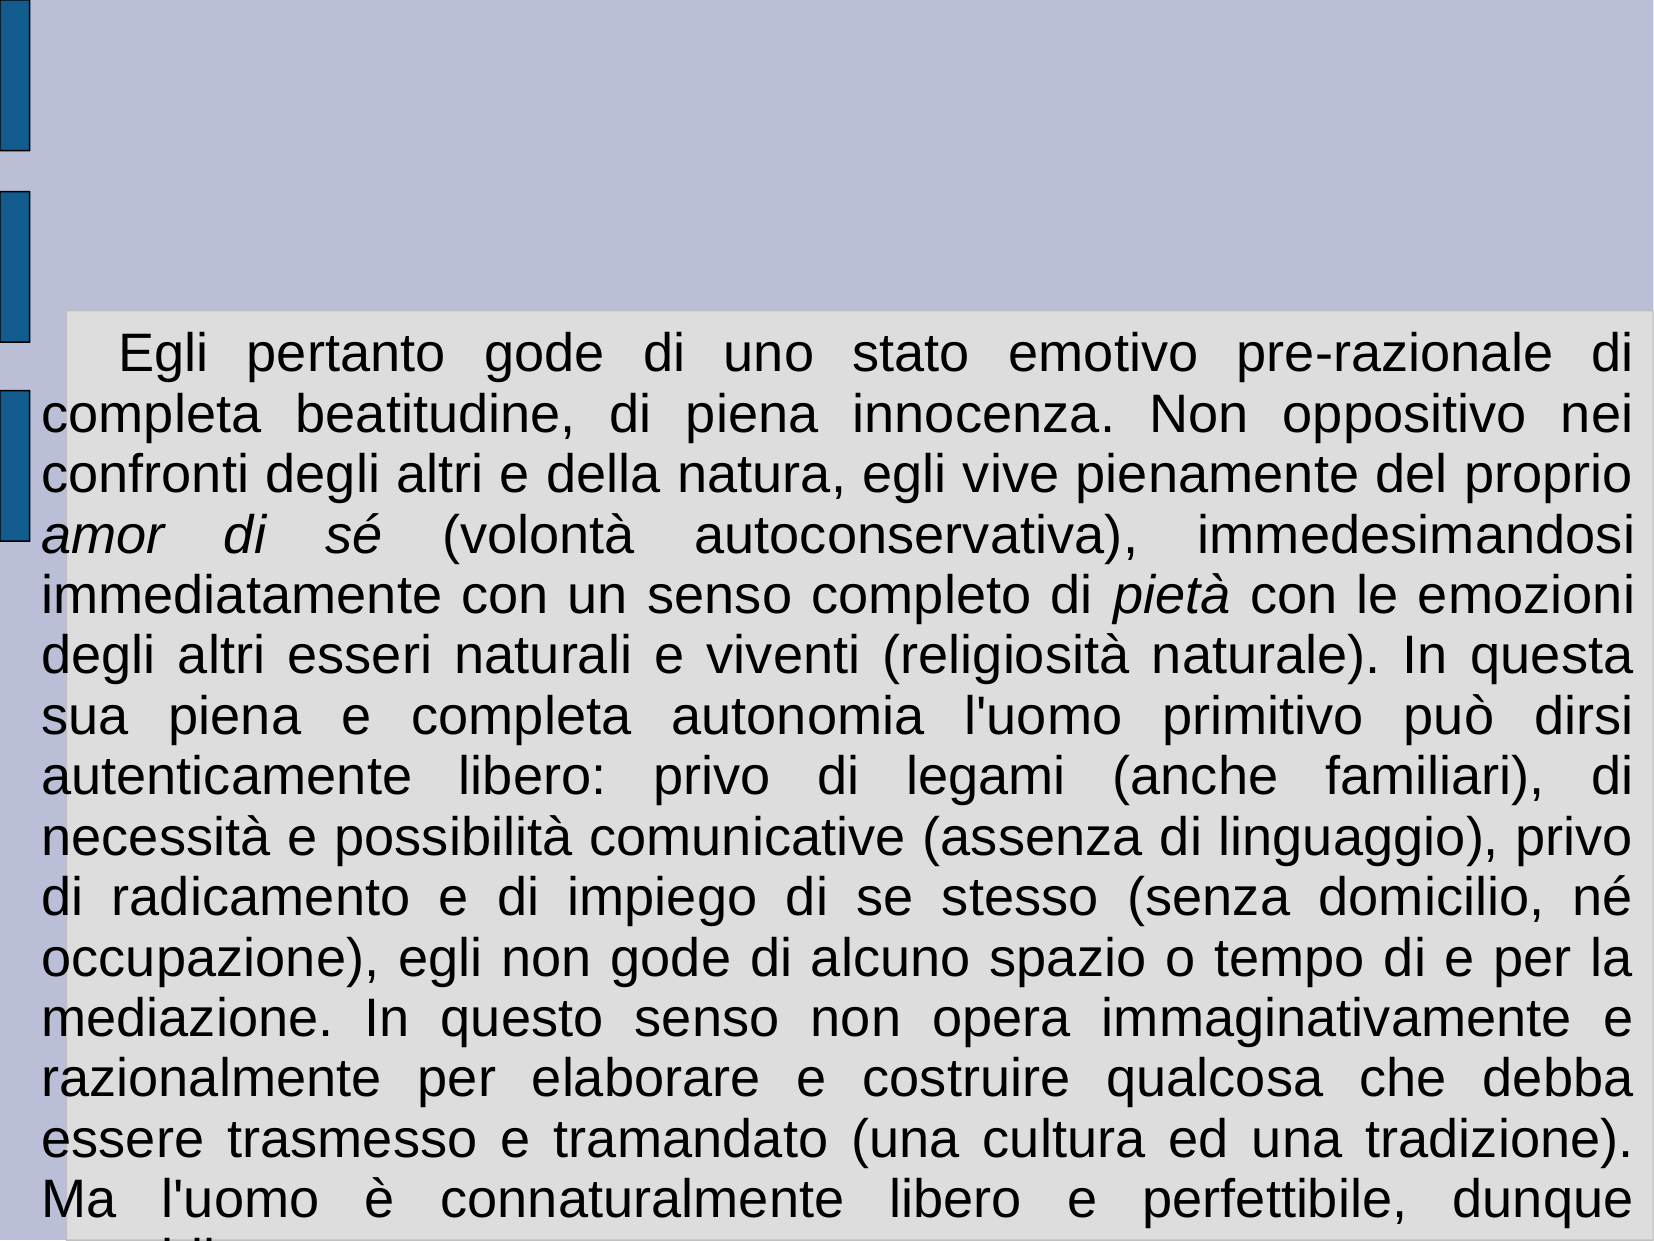

#
 Egli pertanto gode di uno stato emotivo pre-razionale di completa beatitudine, di piena innocenza. Non oppositivo nei confronti degli altri e della natura, egli vive pienamente del proprio amor di sé (volontà autoconservativa), immedesimandosi immediatamente con un senso completo di pietà con le emozioni degli altri esseri naturali e viventi (religiosità naturale). In questa sua piena e completa autonomia l'uomo primitivo può dirsi autenticamente libero: privo di legami (anche familiari), di necessità e possibilità comunicative (assenza di linguaggio), privo di radicamento e di impiego di se stesso (senza domicilio, né occupazione), egli non gode di alcuno spazio o tempo di e per la mediazione. In questo senso non opera immaginativamente e razionalmente per elaborare e costruire qualcosa che debba essere trasmesso e tramandato (una cultura ed una tradizione). Ma l'uomo è connaturalmente libero e perfettibile, dunque mutabile.